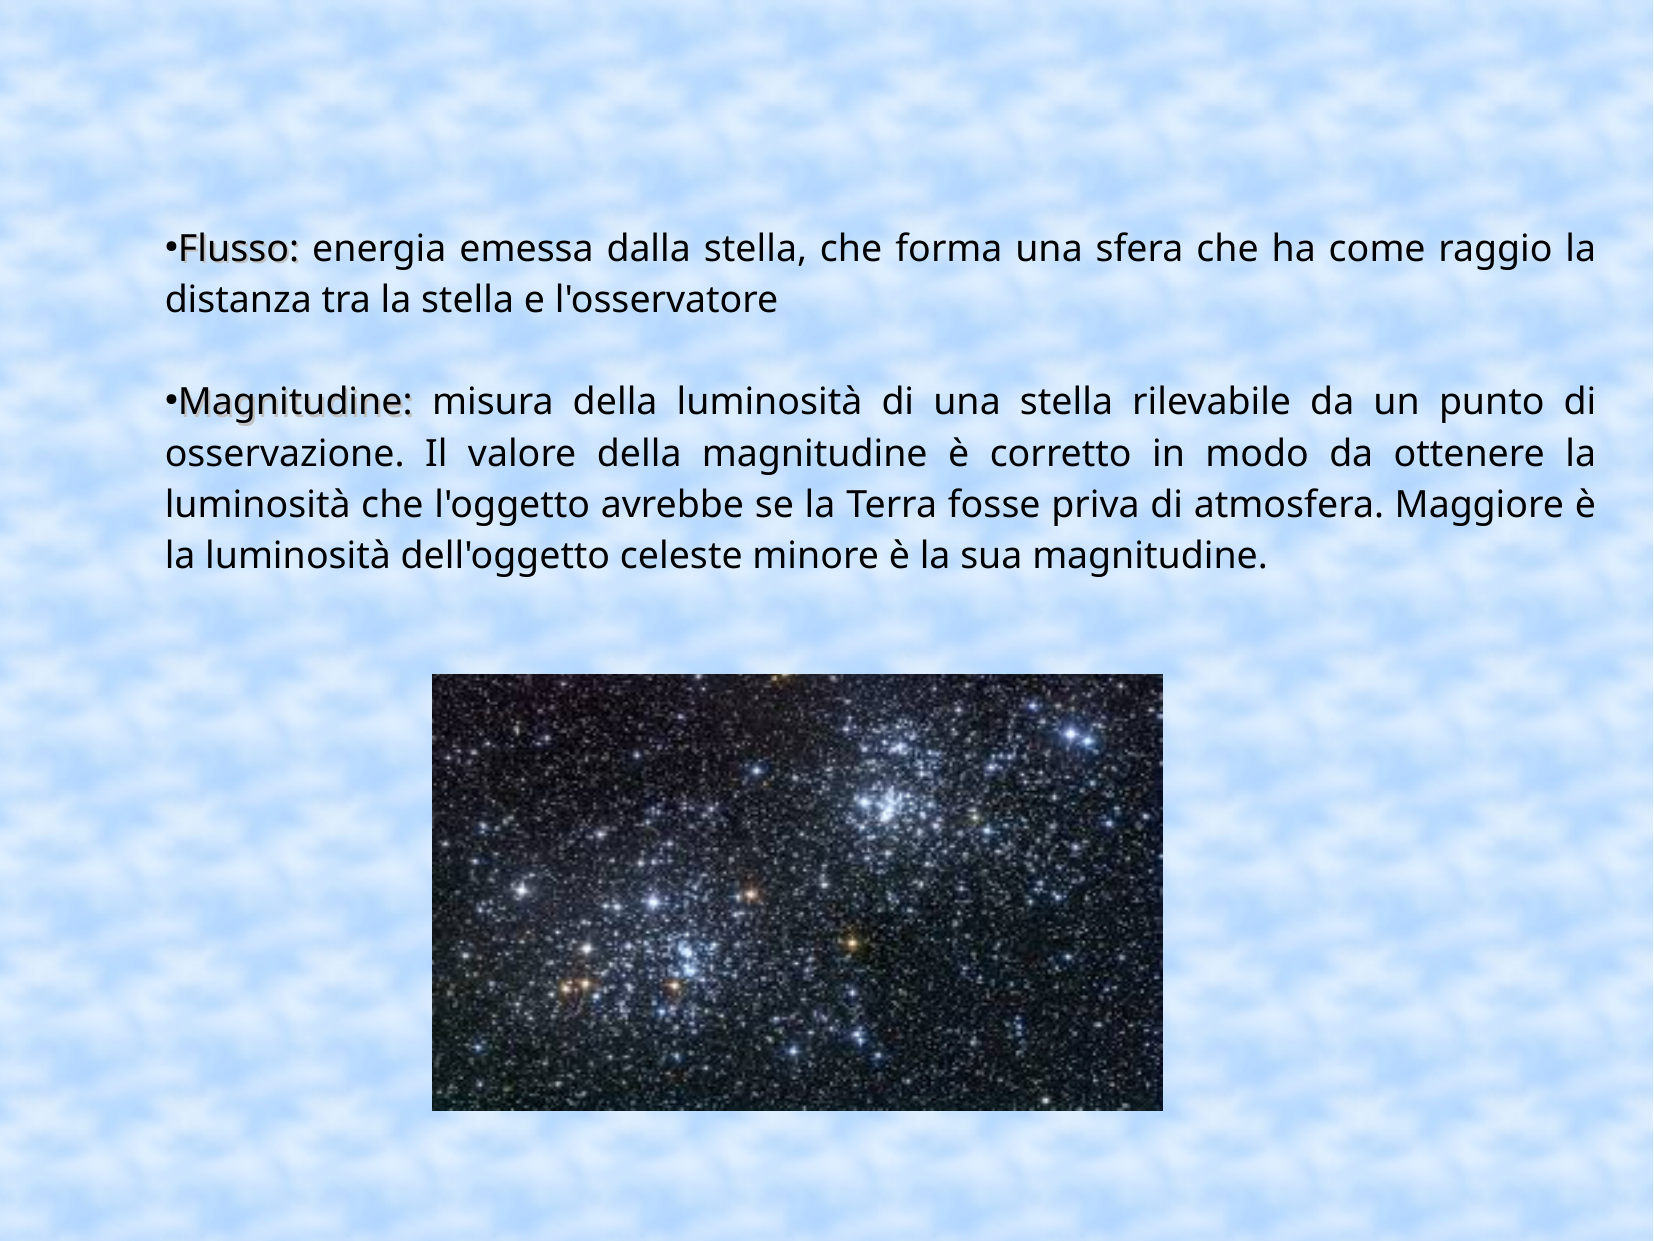

Flusso: energia emessa dalla stella, che forma una sfera che ha come raggio la distanza tra la stella e l'osservatore
Magnitudine: misura della luminosità di una stella rilevabile da un punto di osservazione. Il valore della magnitudine è corretto in modo da ottenere la luminosità che l'oggetto avrebbe se la Terra fosse priva di atmosfera. Maggiore è la luminosità dell'oggetto celeste minore è la sua magnitudine.